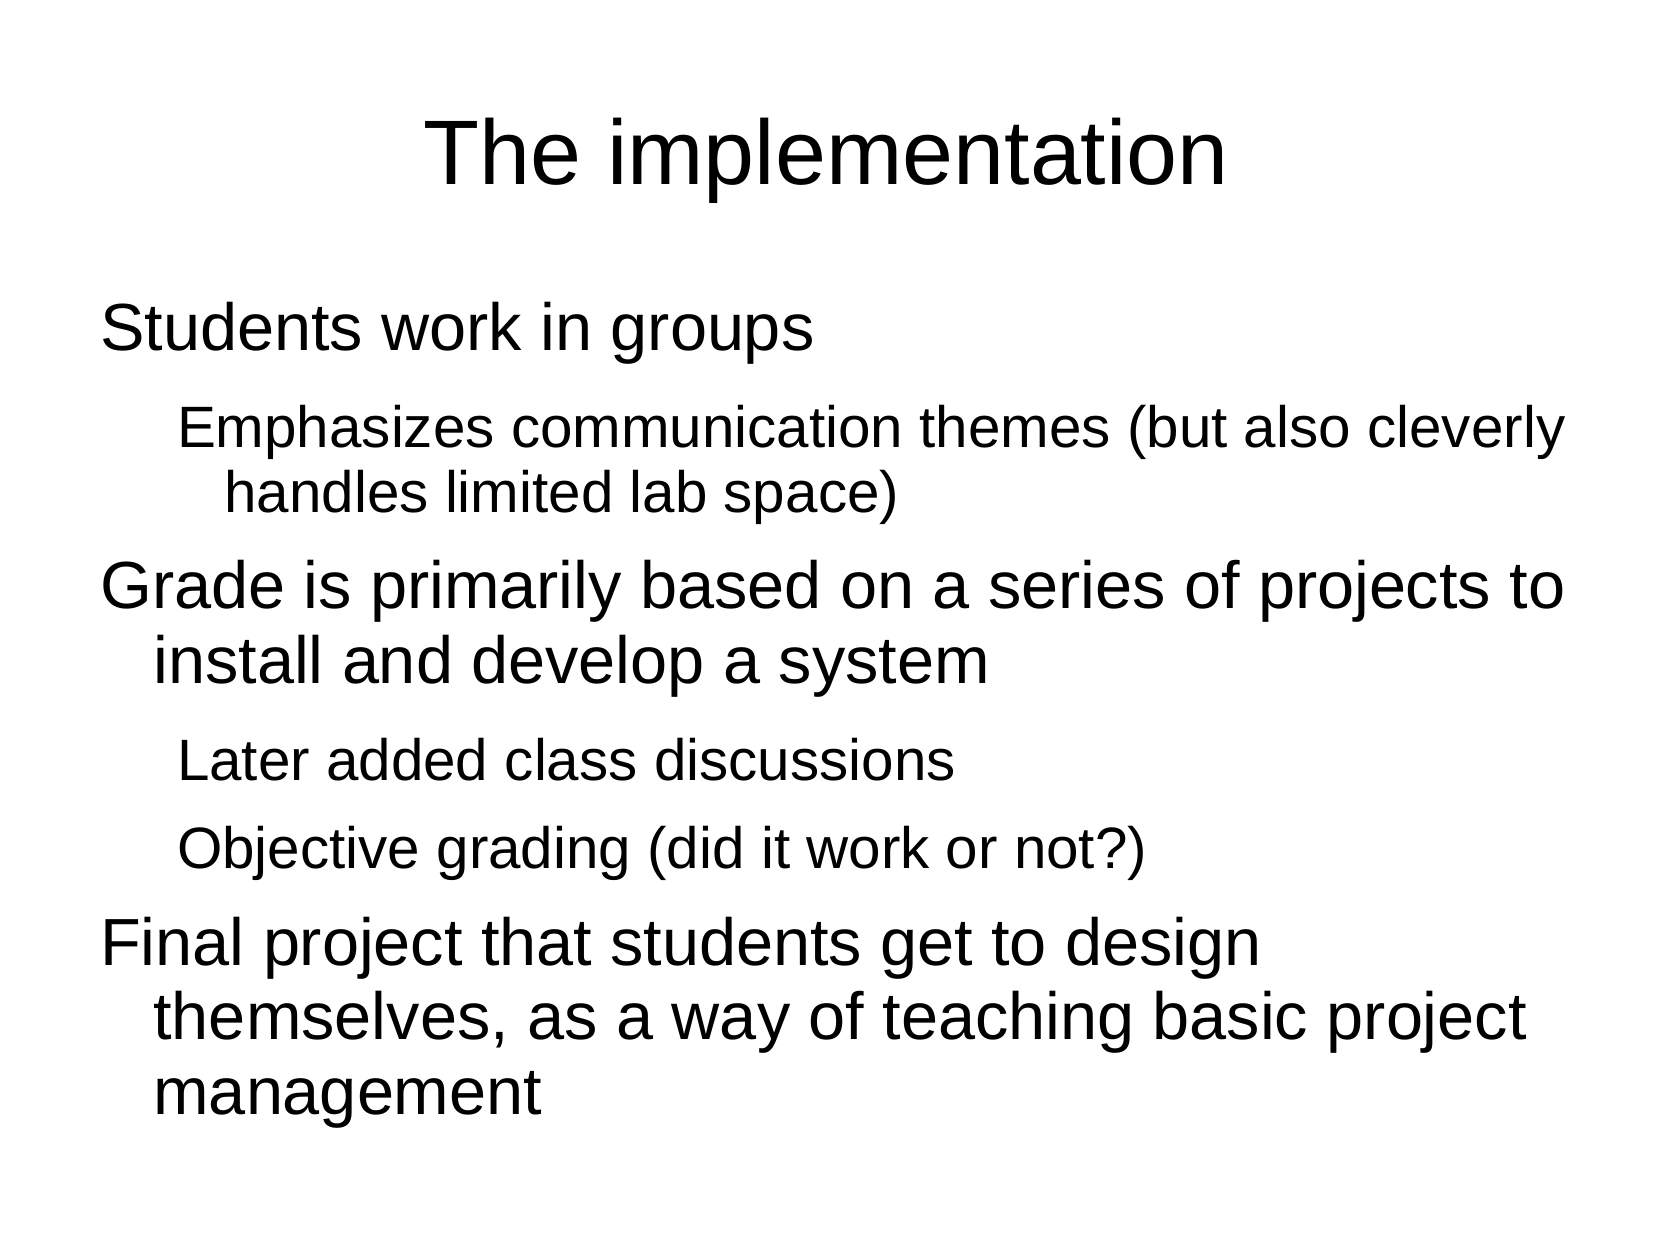

# The implementation
Students work in groups
Emphasizes communication themes (but also cleverly handles limited lab space)
Grade is primarily based on a series of projects to install and develop a system
Later added class discussions
Objective grading (did it work or not?)
Final project that students get to design themselves, as a way of teaching basic project management